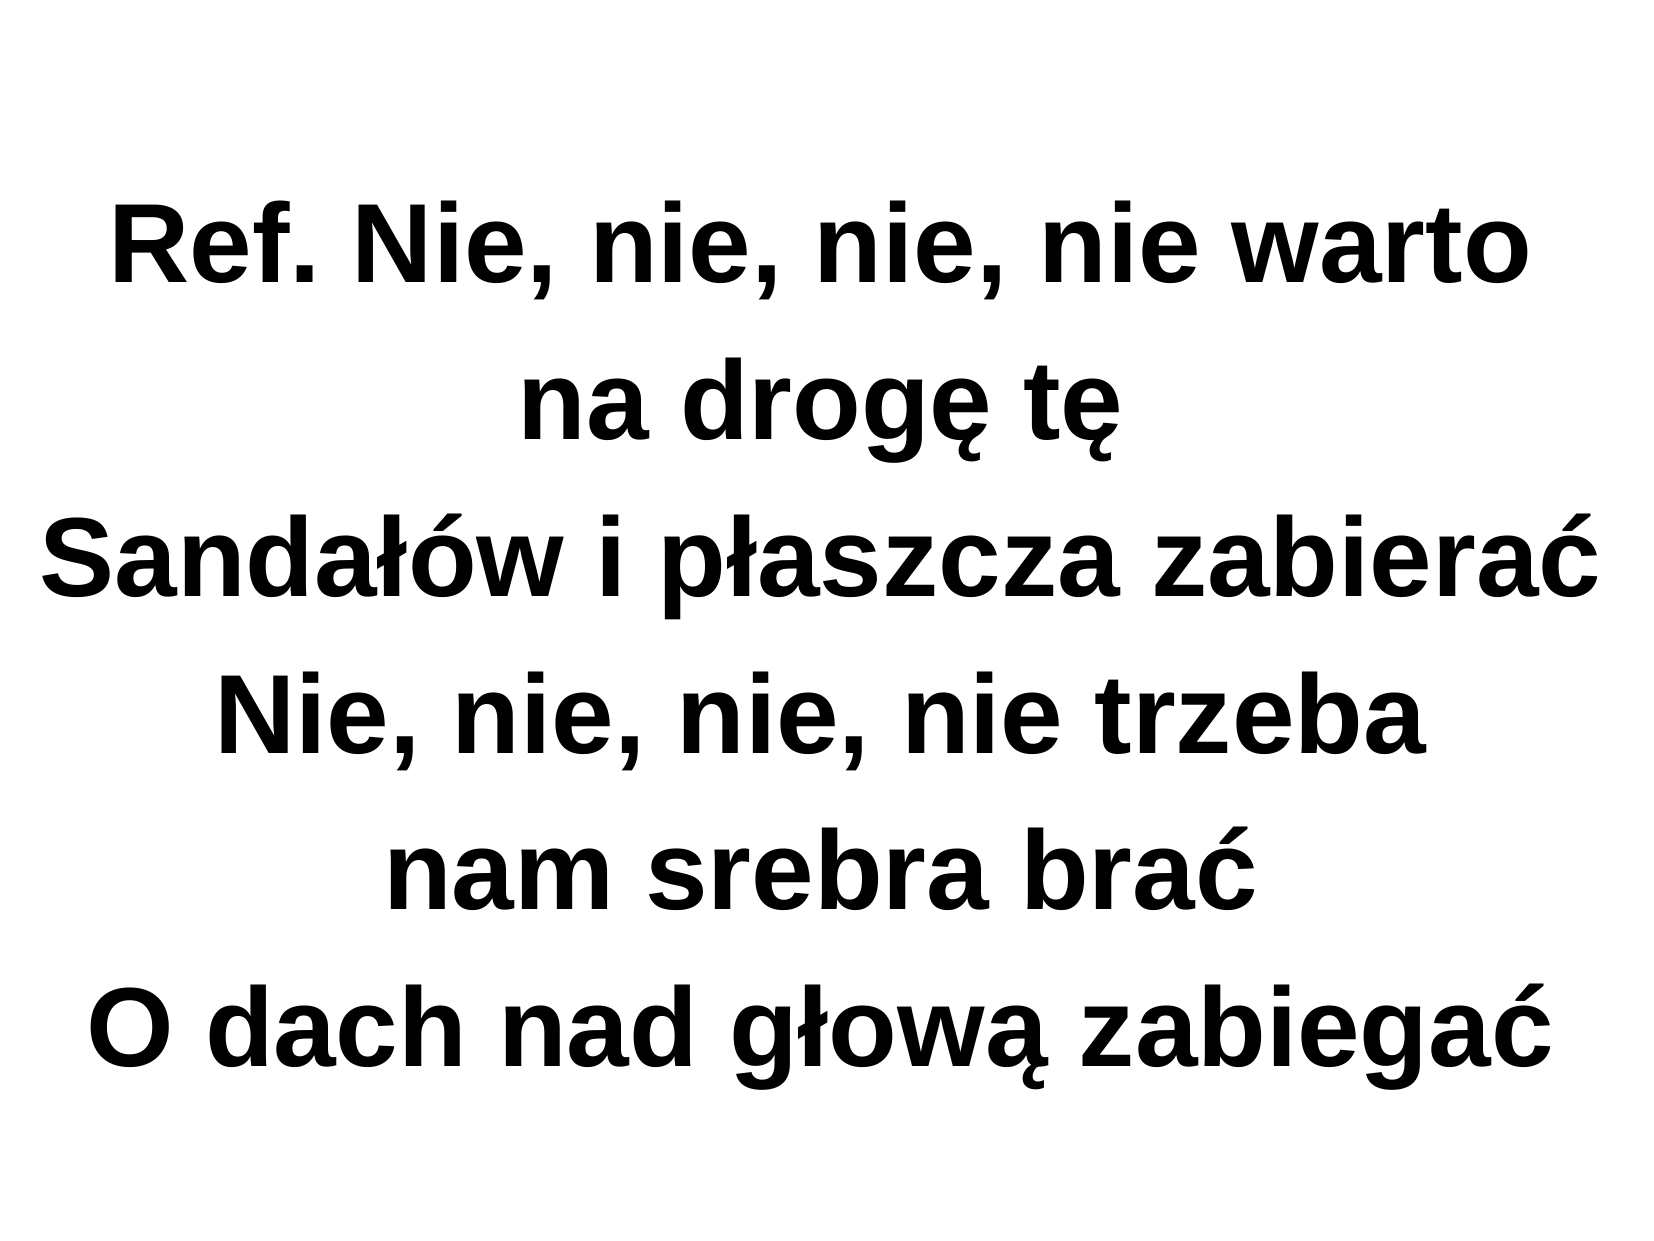

# Ref. Nie, nie, nie, nie warto
na drogę tę
Sandałów i płaszcza zabierać
Nie, nie, nie, nie trzeba
nam srebra brać
O dach nad głową zabiegać